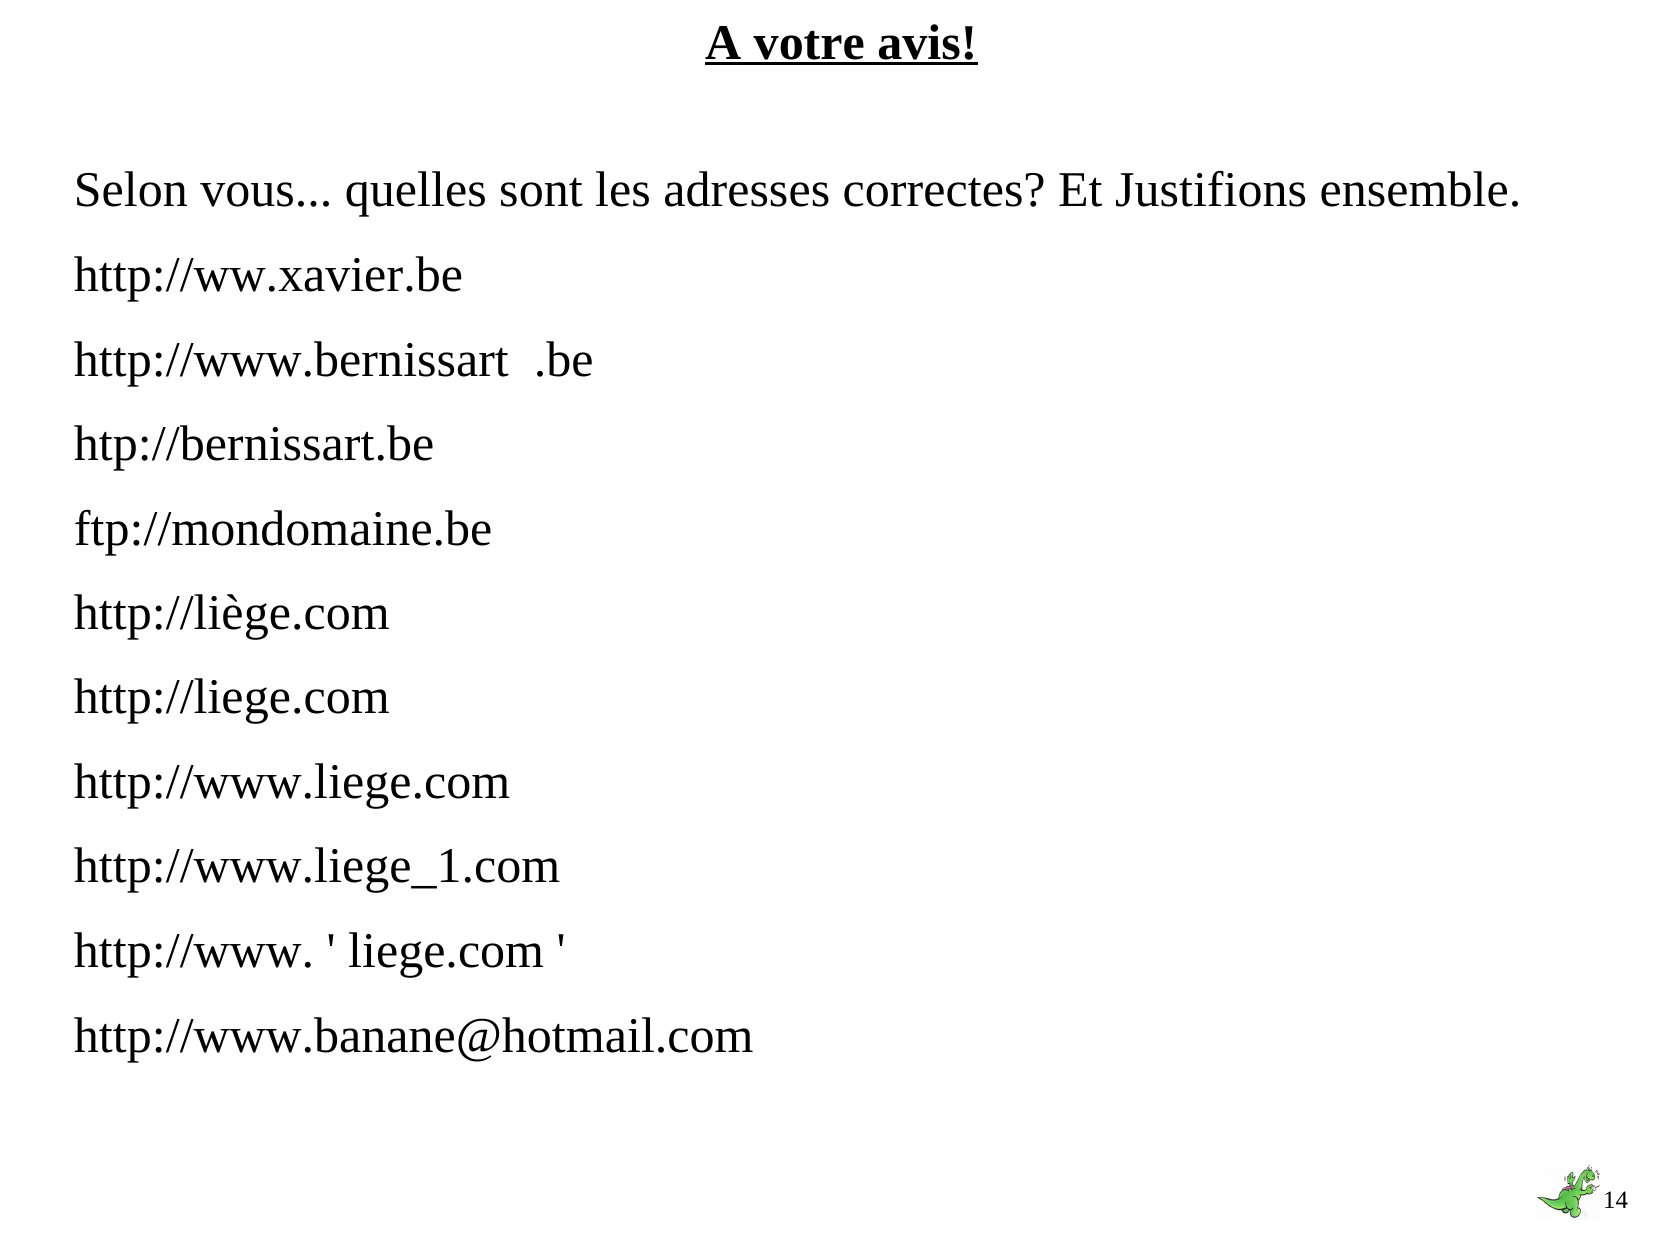

A votre avis!
Selon vous... quelles sont les adresses correctes? Et Justifions ensemble.
http://ww.xavier.be
http://www.bernissart .be
htp://bernissart.be
ftp://mondomaine.be
http://liège.com
http://liege.com
http://www.liege.com
http://www.liege_1.com
http://www. ' liege.com '
http://www.banane@hotmail.com
14